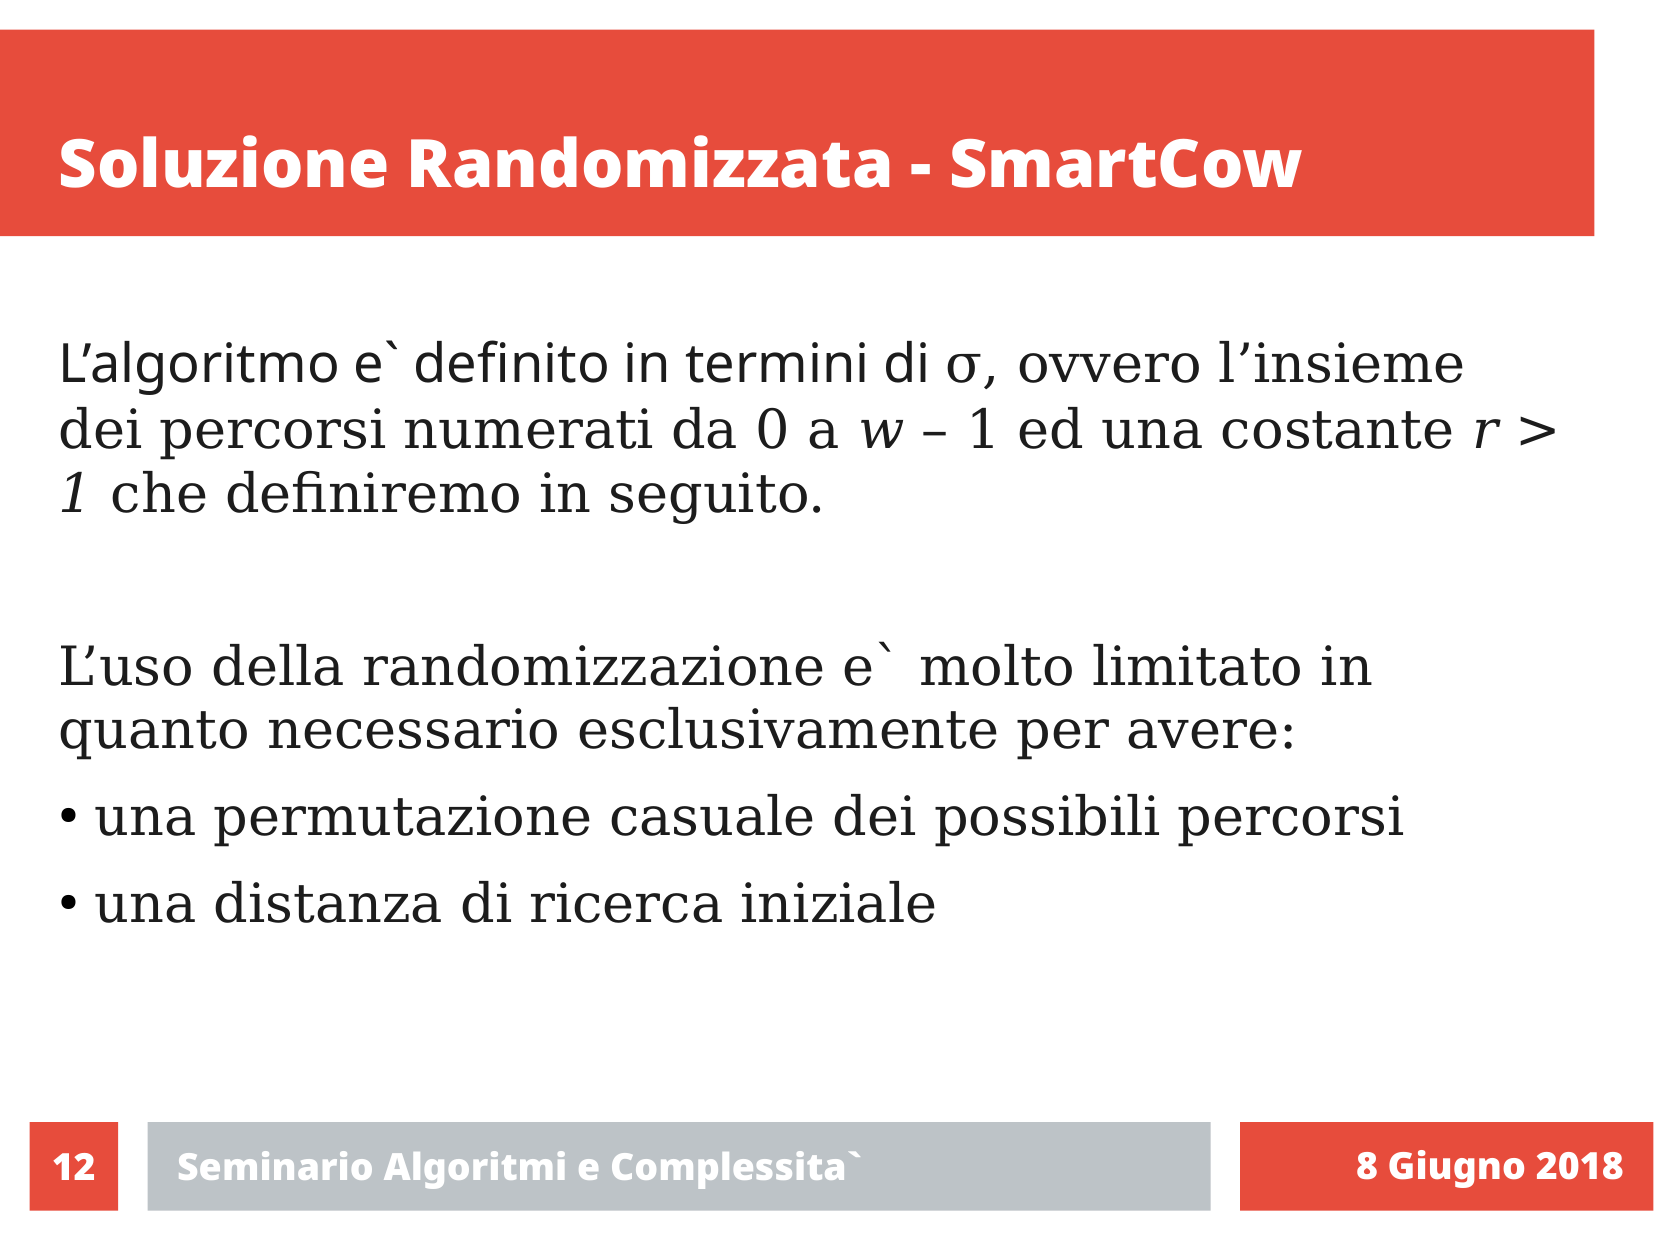

# Soluzione Randomizzata - SmartCow
L’algoritmo e` definito in termini di σ, ovvero l’insieme dei percorsi numerati da 0 a w – 1 ed una costante r > 1 che definiremo in seguito.
L’uso della randomizzazione e` molto limitato in quanto necessario esclusivamente per avere:
una permutazione casuale dei possibili percorsi
una distanza di ricerca iniziale
12
8 Giugno 2018